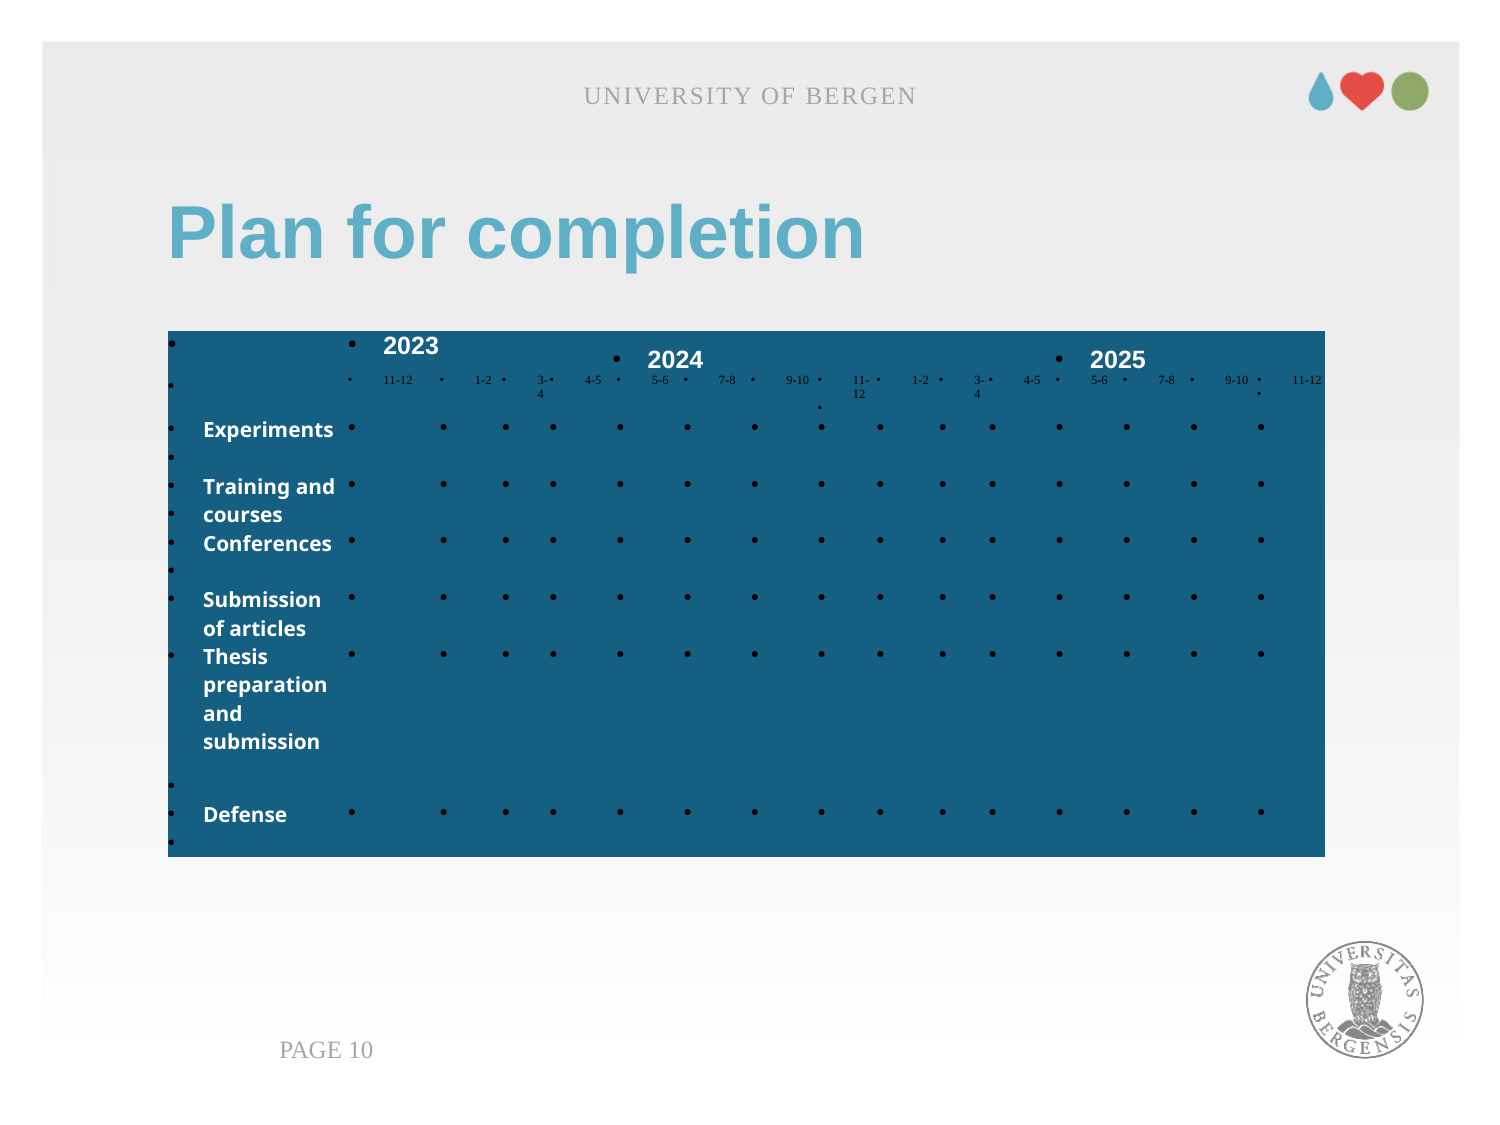

University of Bergen
# Plan for completion
| | 2023 | 2024 | | | | | | | 2025 | | | | | | |
| --- | --- | --- | --- | --- | --- | --- | --- | --- | --- | --- | --- | --- | --- | --- | --- |
| | 11-12 | 1-2 | 3-4 | 4-5 | 5-6 | 7-8 | 9-10 | 11-12 | 1-2 | 3-4 | 4-5 | 5-6 | 7-8 | 9-10 | 11-12 |
| Experiments | | | | | | | | | | | | | | | |
| Training and courses | | | | | | | | | | | | | | | |
| Conferences | | | | | | | | | | | | | | | |
| Submission of articles | | | | | | | | | | | | | | | |
| Thesis preparation and submission | | | | | | | | | | | | | | | |
| Defense | | | | | | | | | | | | | | | |
PAGE